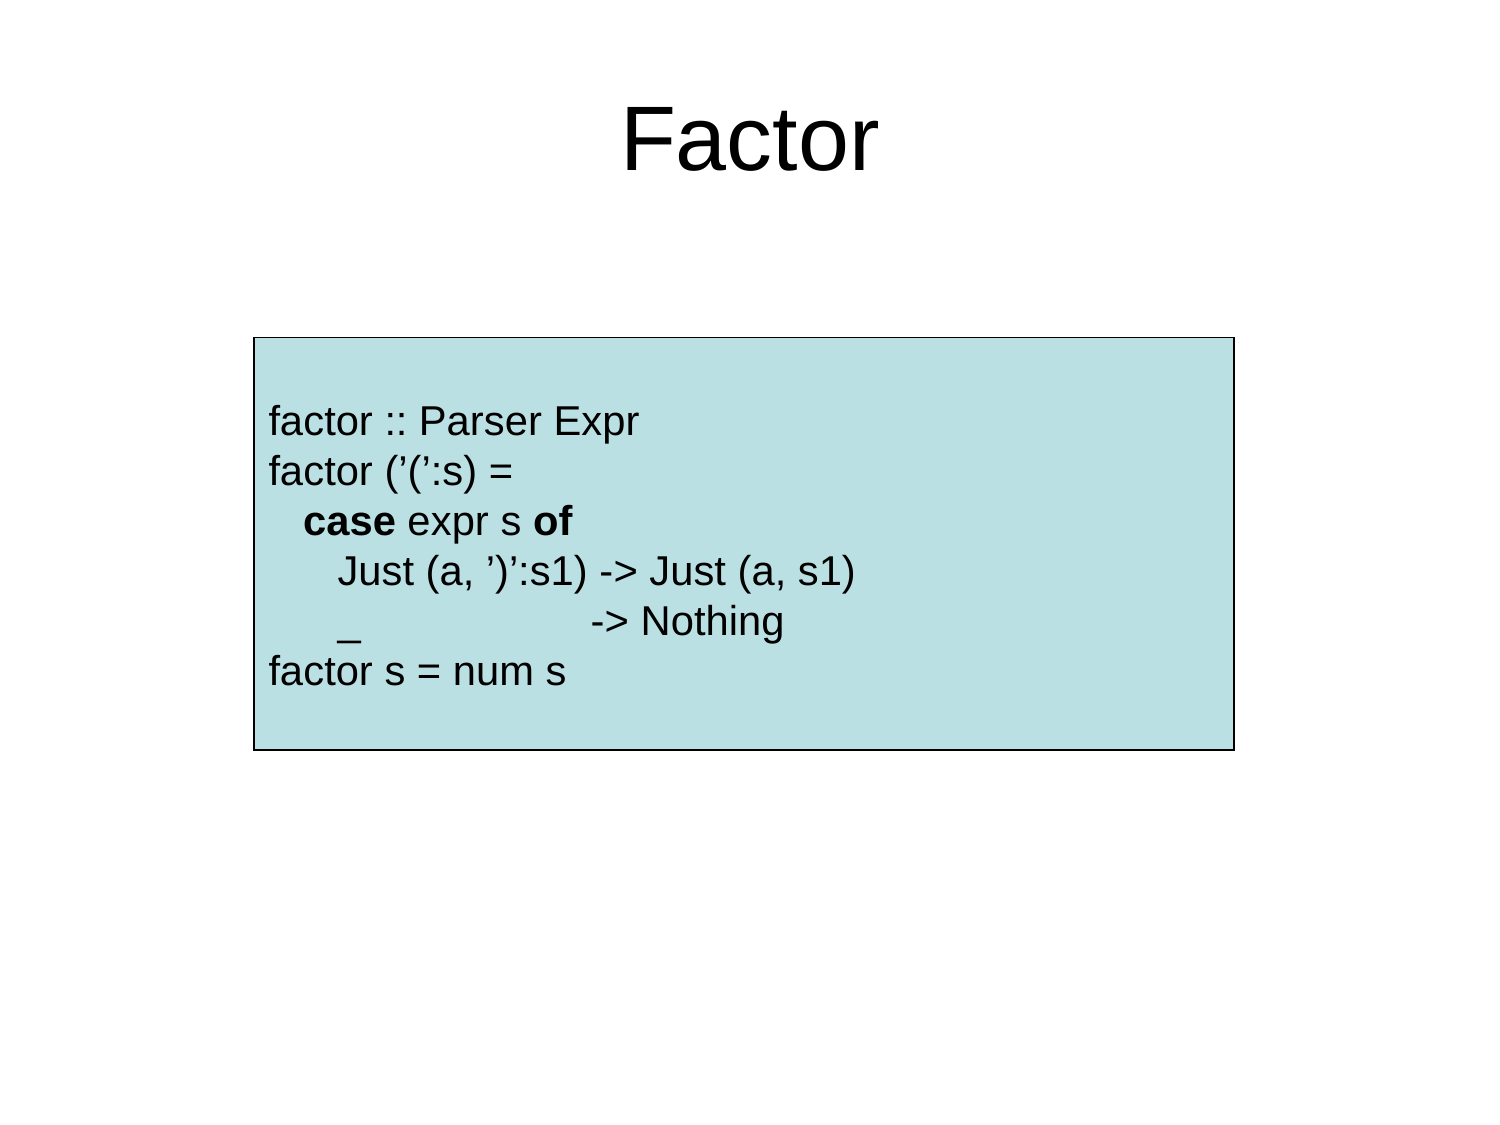

# Factor
factor :: Parser Expr
factor (’(’:s) =
 case expr s of
 Just (a, ’)’:s1) -> Just (a, s1)
 _ -> Nothing
factor s = num s